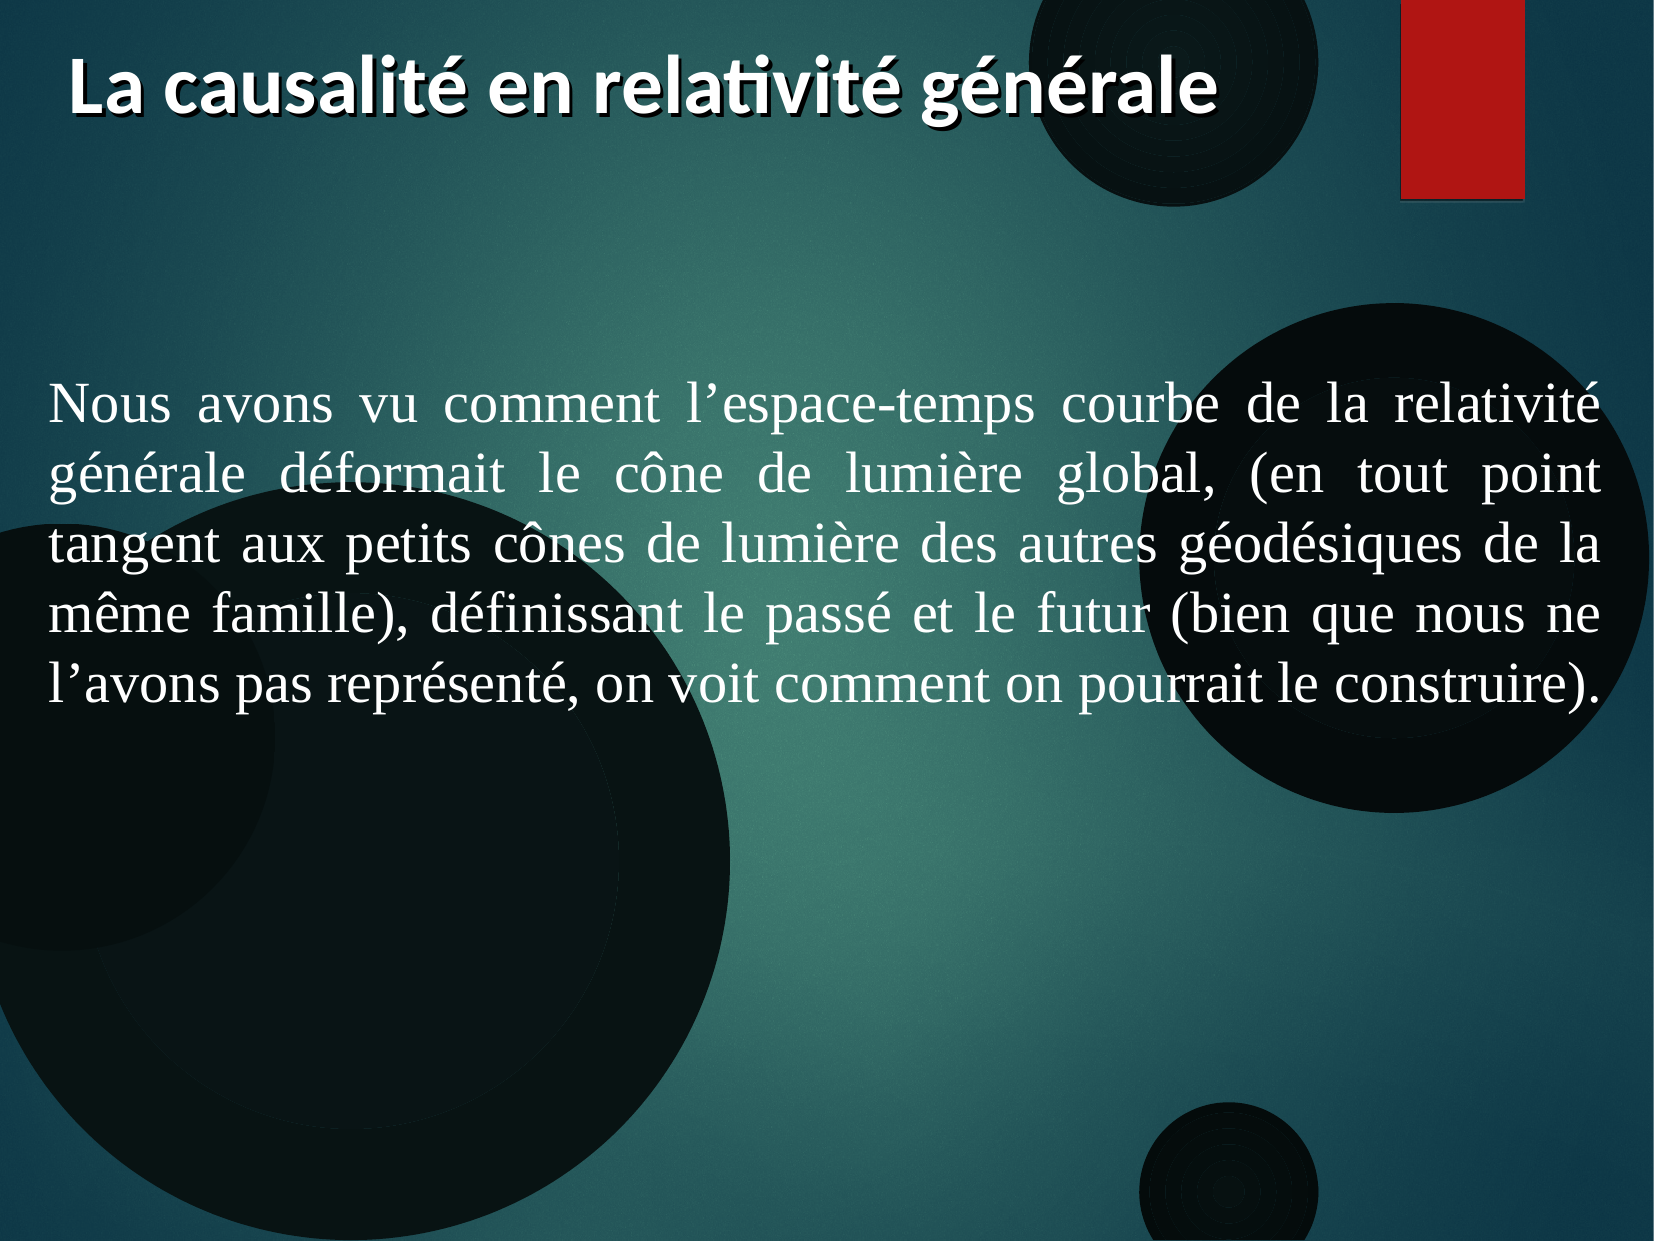

La causalité en relativité générale
Nous avons vu comment l’espace-temps courbe de la relativité générale déformait le cône de lumière global, (en tout point tangent aux petits cônes de lumière des autres géodésiques de la même famille), définissant le passé et le futur (bien que nous ne l’avons pas représenté, on voit comment on pourrait le construire).